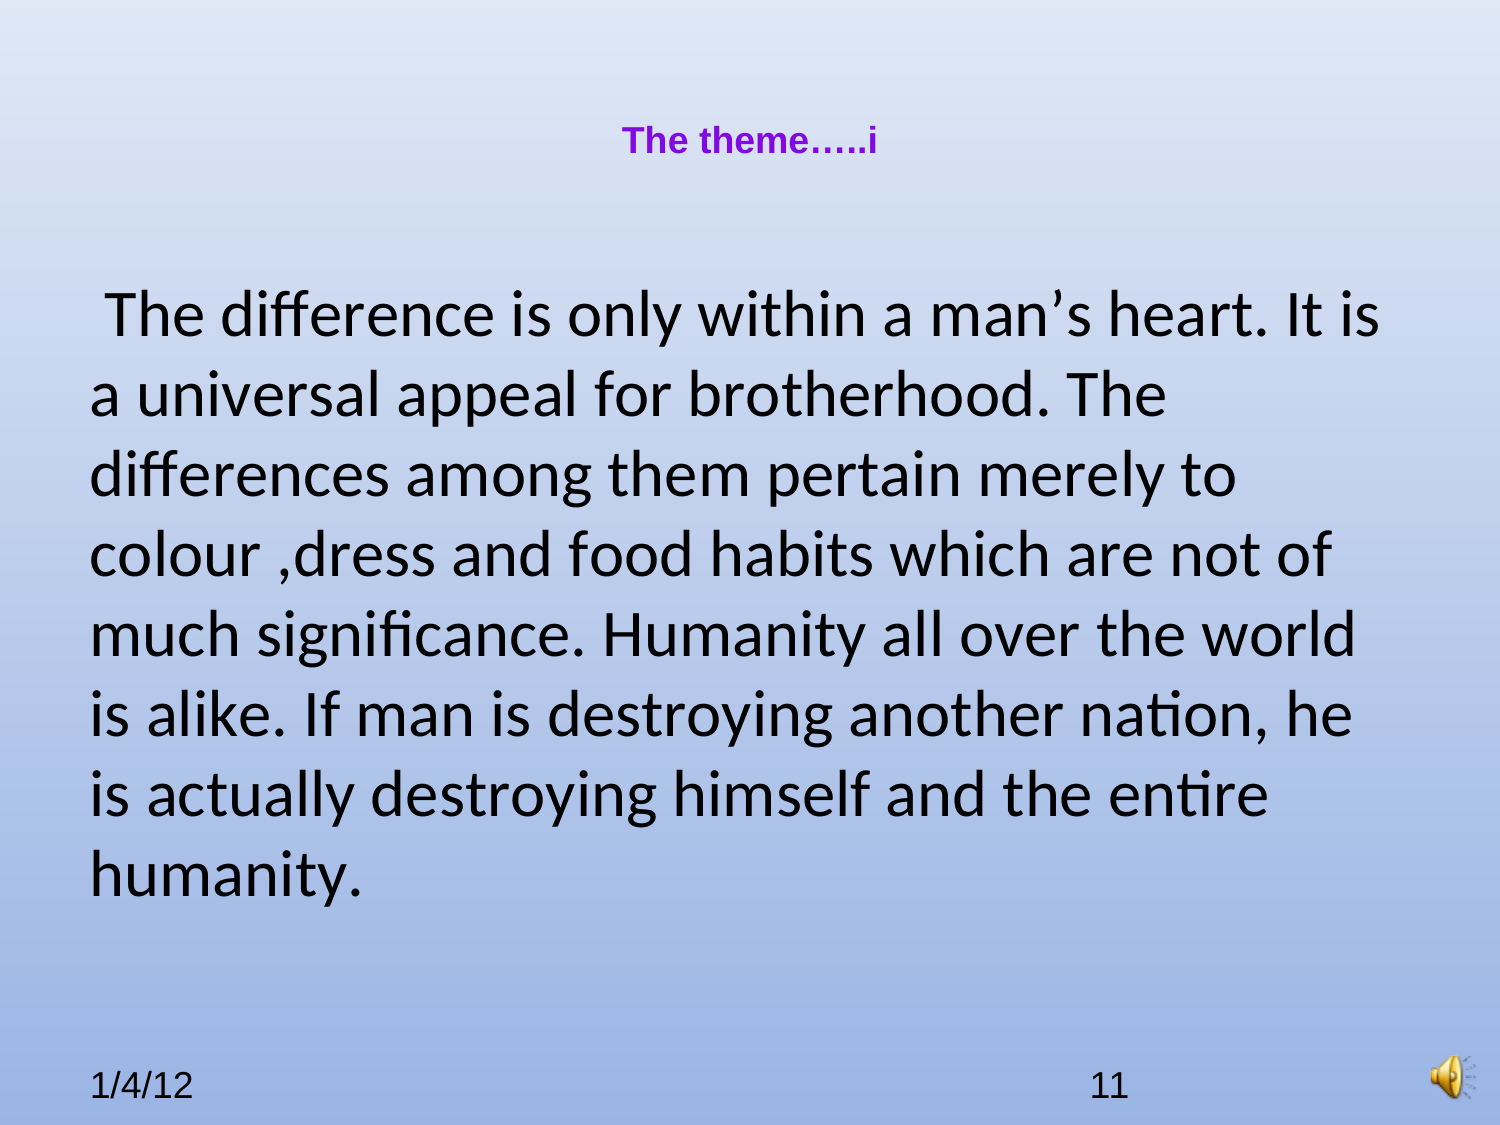

The theme…..i
 The difference is only within a man’s heart. It is a universal appeal for brotherhood. The differences among them pertain merely to colour ,dress and food habits which are not of much significance. Humanity all over the world is alike. If man is destroying another nation, he is actually destroying himself and the entire humanity.